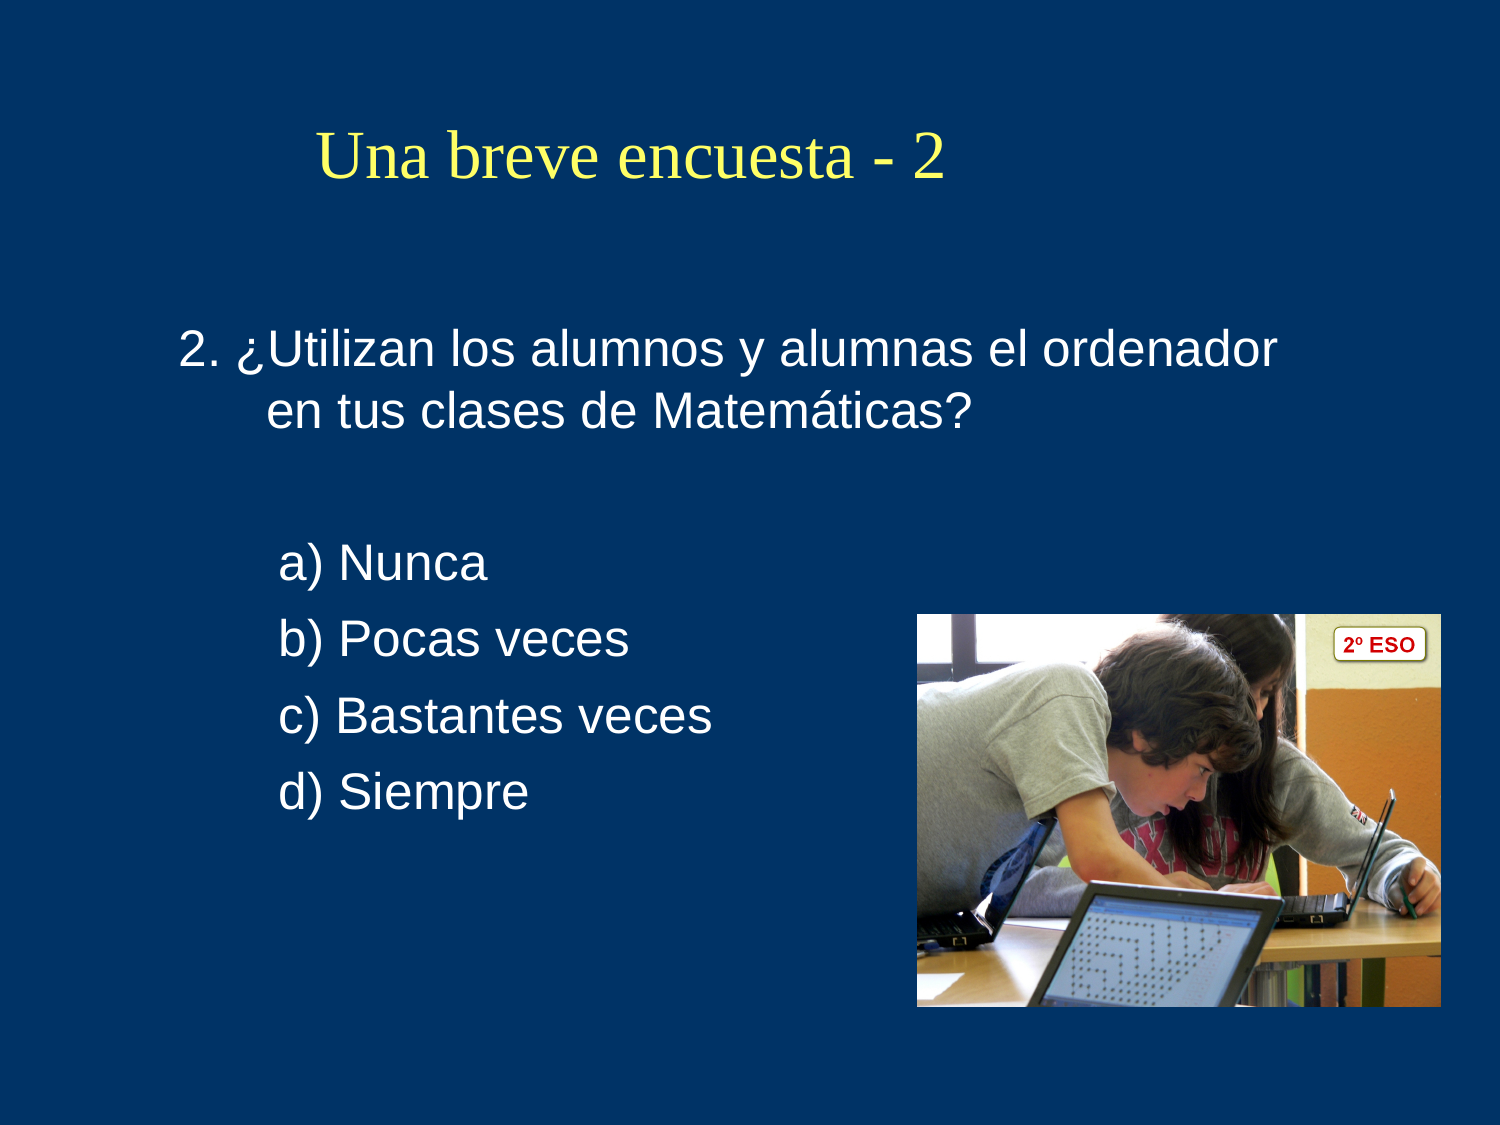

Una breve encuesta - 2
# 2. ¿Utilizan los alumnos y alumnas el ordenador en tus clases de Matemáticas?
 a) Nunca
 b) Pocas veces
 c) Bastantes veces
 d) Siempre